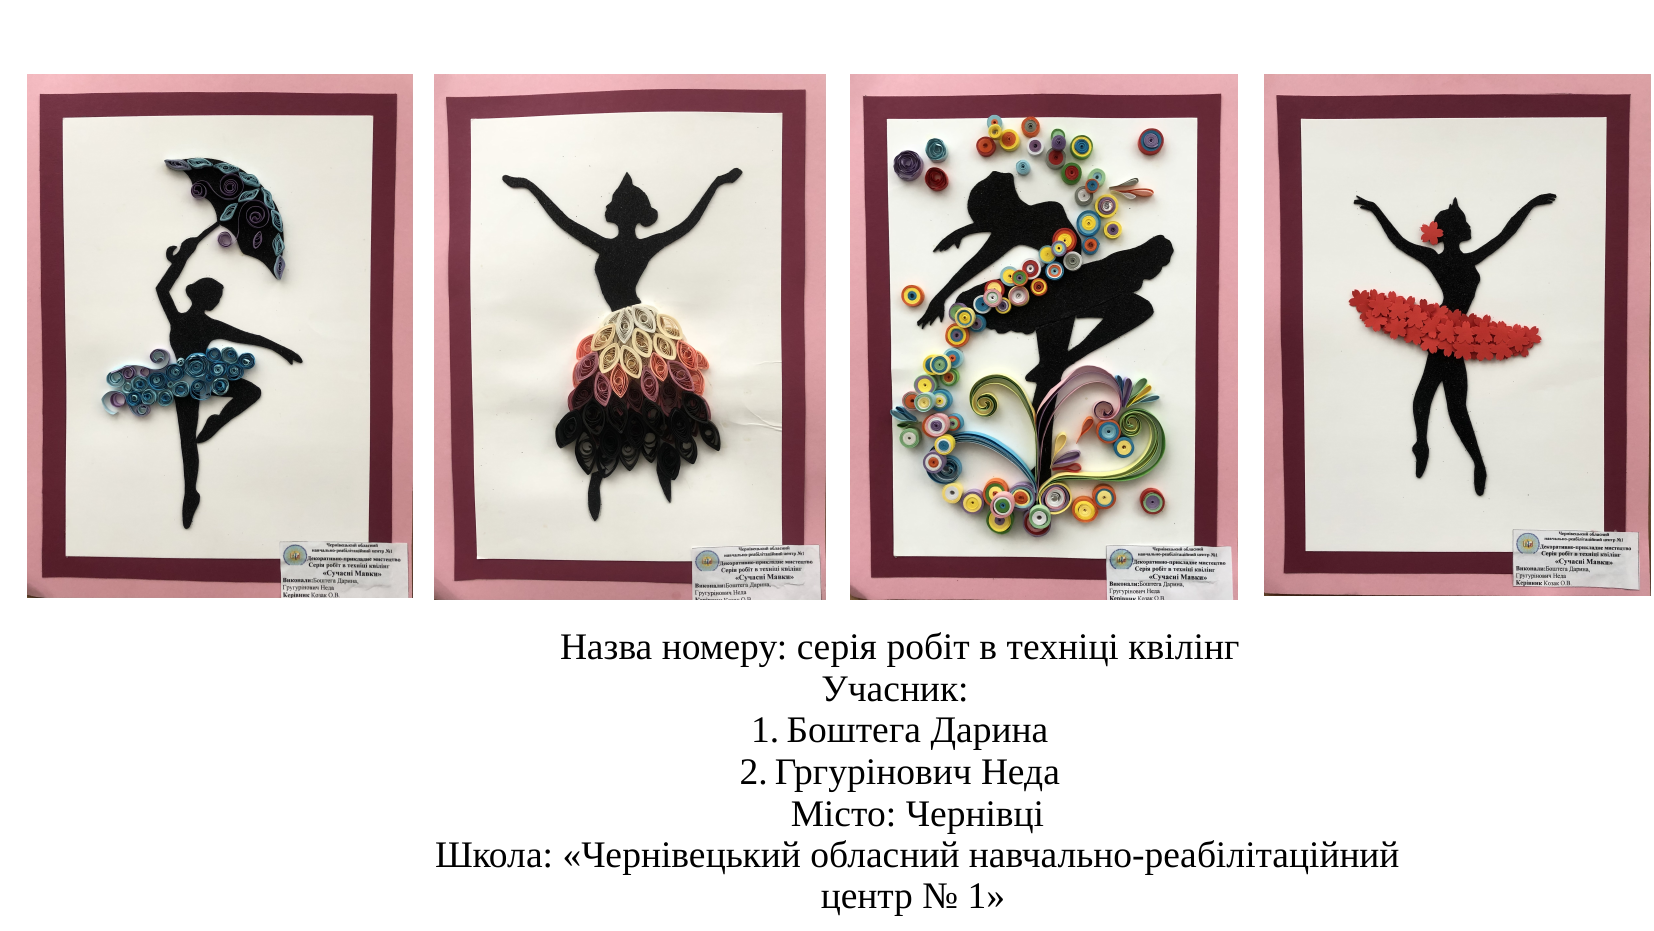

Назва номеру: серія робіт в техніці квілінг
Учасник:
Боштега Дарина
Гргурінович Неда
Місто: Чернівці
Школа: «Чернівецький обласний навчально-реабілітаційний центр № 1»